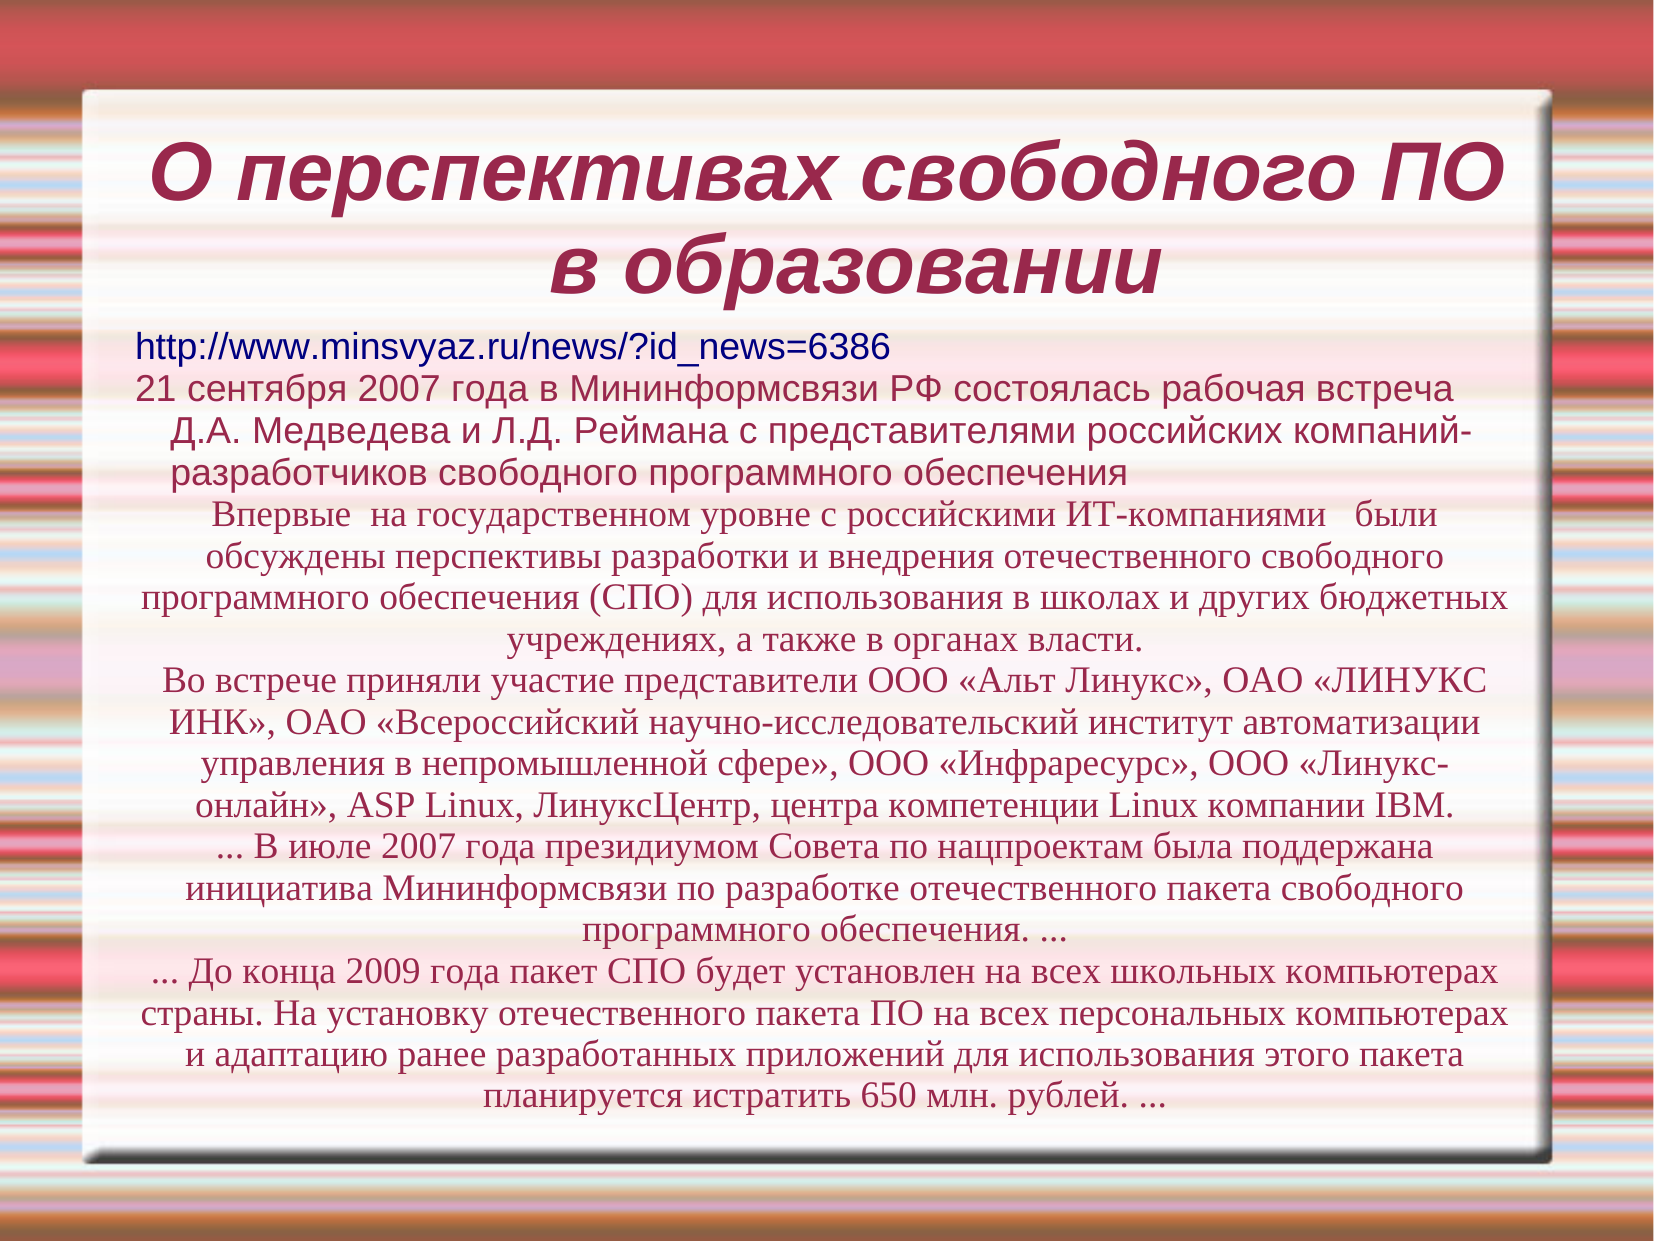

# О перспективах свободного ПО в образовании
http://www.minsvyaz.ru/news/?id_news=6386
21 сентября 2007 года в Мининформсвязи РФ состоялась рабочая встреча Д.А. Медведева и Л.Д. Реймана с представителями российских компаний-разработчиков свободного программного обеспечения
Впервые на государственном уровне с российскими ИТ-компаниями были обсуждены перспективы разработки и внедрения отечественного свободного программного обеспечения (СПО) для использования в школах и других бюджетных учреждениях, а также в органах власти.
Во встрече приняли участие представители ООО «Альт Линукс», ОАО «ЛИНУКС ИНК», ОАО «Всероссийский научно-исследовательский институт автоматизации управления в непромышленной сфере», ООО «Инфраресурс», ООО «Линукс-онлайн», ASP Linux, ЛинуксЦентр, центра компетенции Linux компании IBM.
... В июле 2007 года президиумом Совета по нацпроектам была поддержана инициатива Мининформсвязи по разработке отечественного пакета свободного программного обеспечения. ...
... До конца 2009 года пакет СПО будет установлен на всех школьных компьютерах страны. На установку отечественного пакета ПО на всех персональных компьютерах и адаптацию ранее разработанных приложений для использования этого пакета планируется истратить 650 млн. рублей. ...